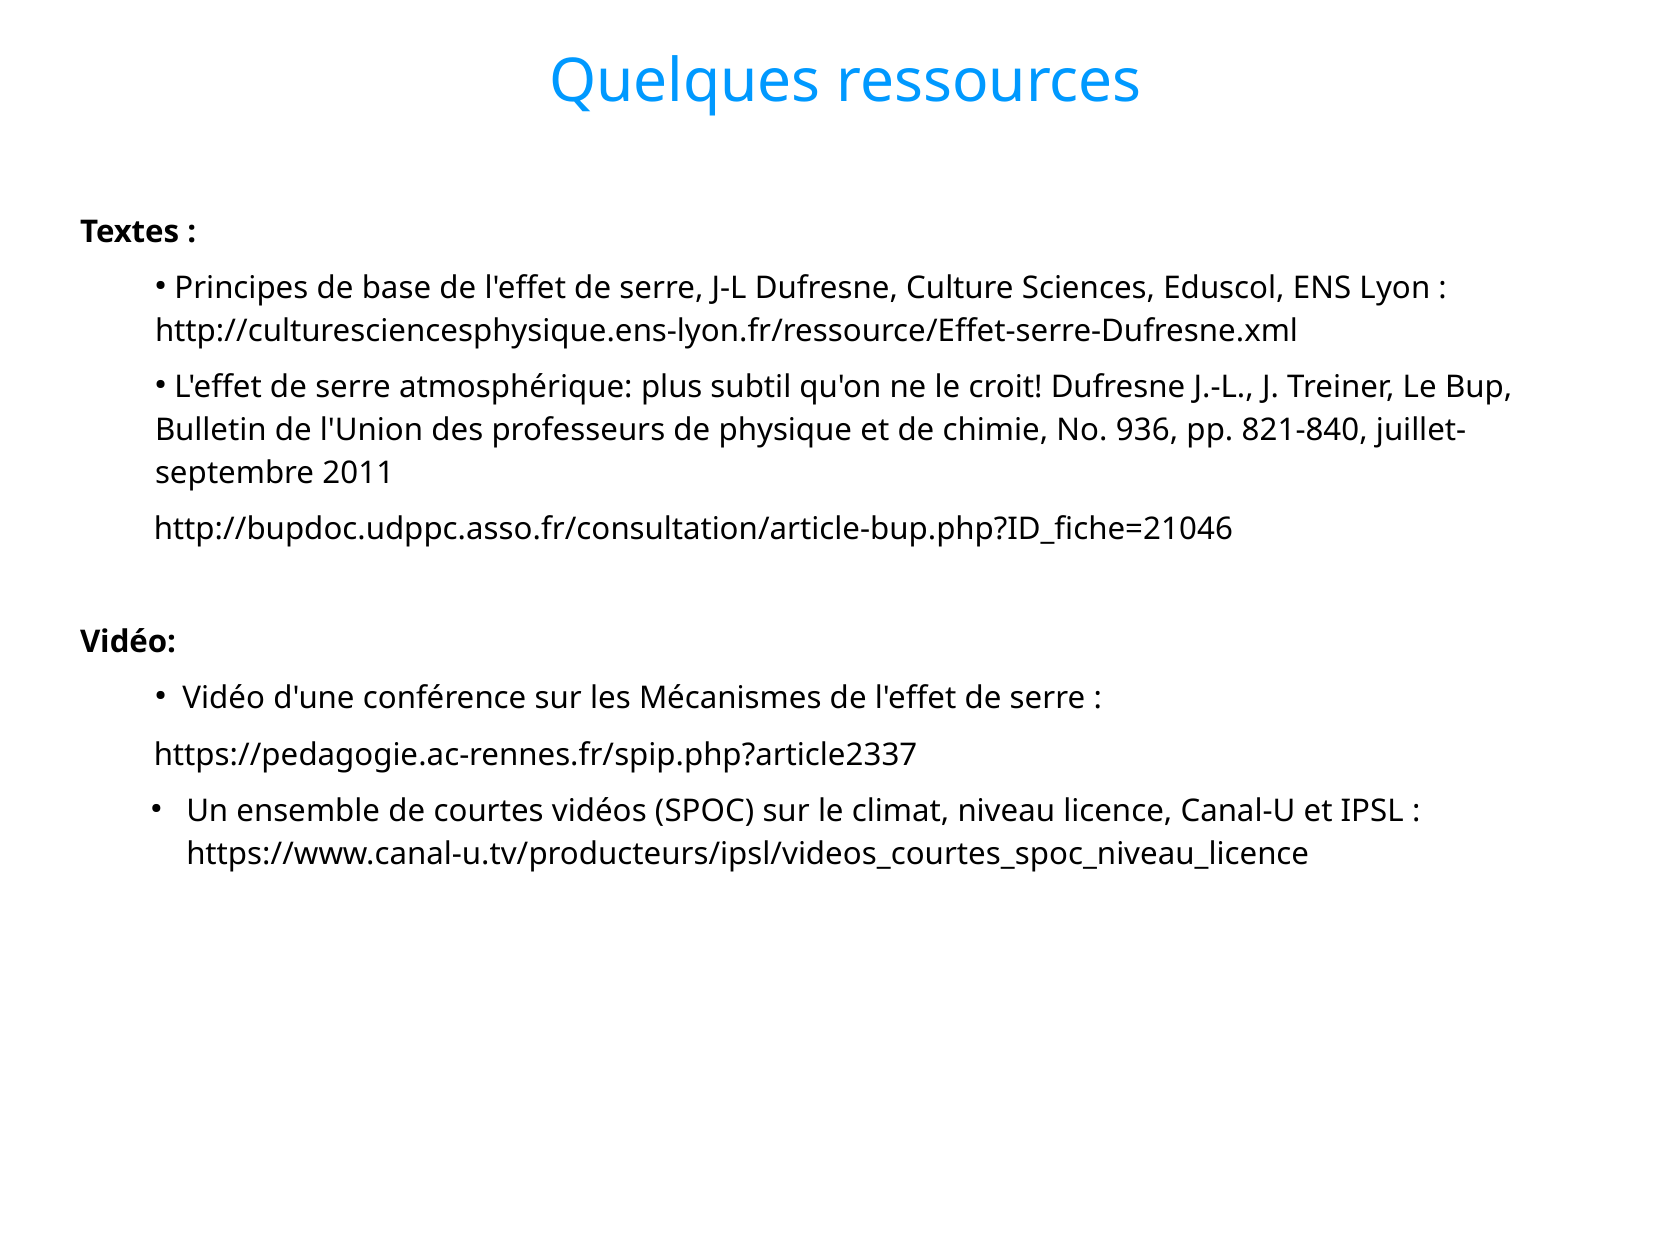

Quelques ressources
Textes :
 Principes de base de l'effet de serre, J-L Dufresne, Culture Sciences, Eduscol, ENS Lyon : http://culturesciencesphysique.ens-lyon.fr/ressource/Effet-serre-Dufresne.xml
 L'effet de serre atmosphérique: plus subtil qu'on ne le croit! Dufresne J.-L., J. Treiner, Le Bup, Bulletin de l'Union des professeurs de physique et de chimie, No. 936, pp. 821-840, juillet-septembre 2011
	http://bupdoc.udppc.asso.fr/consultation/article-bup.php?ID_fiche=21046
Vidéo:
 Vidéo d'une conférence sur les Mécanismes de l'effet de serre :
	https://pedagogie.ac-rennes.fr/spip.php?article2337
Un ensemble de courtes vidéos (SPOC) sur le climat, niveau licence, Canal-U et IPSL : https://www.canal-u.tv/producteurs/ipsl/videos_courtes_spoc_niveau_licence